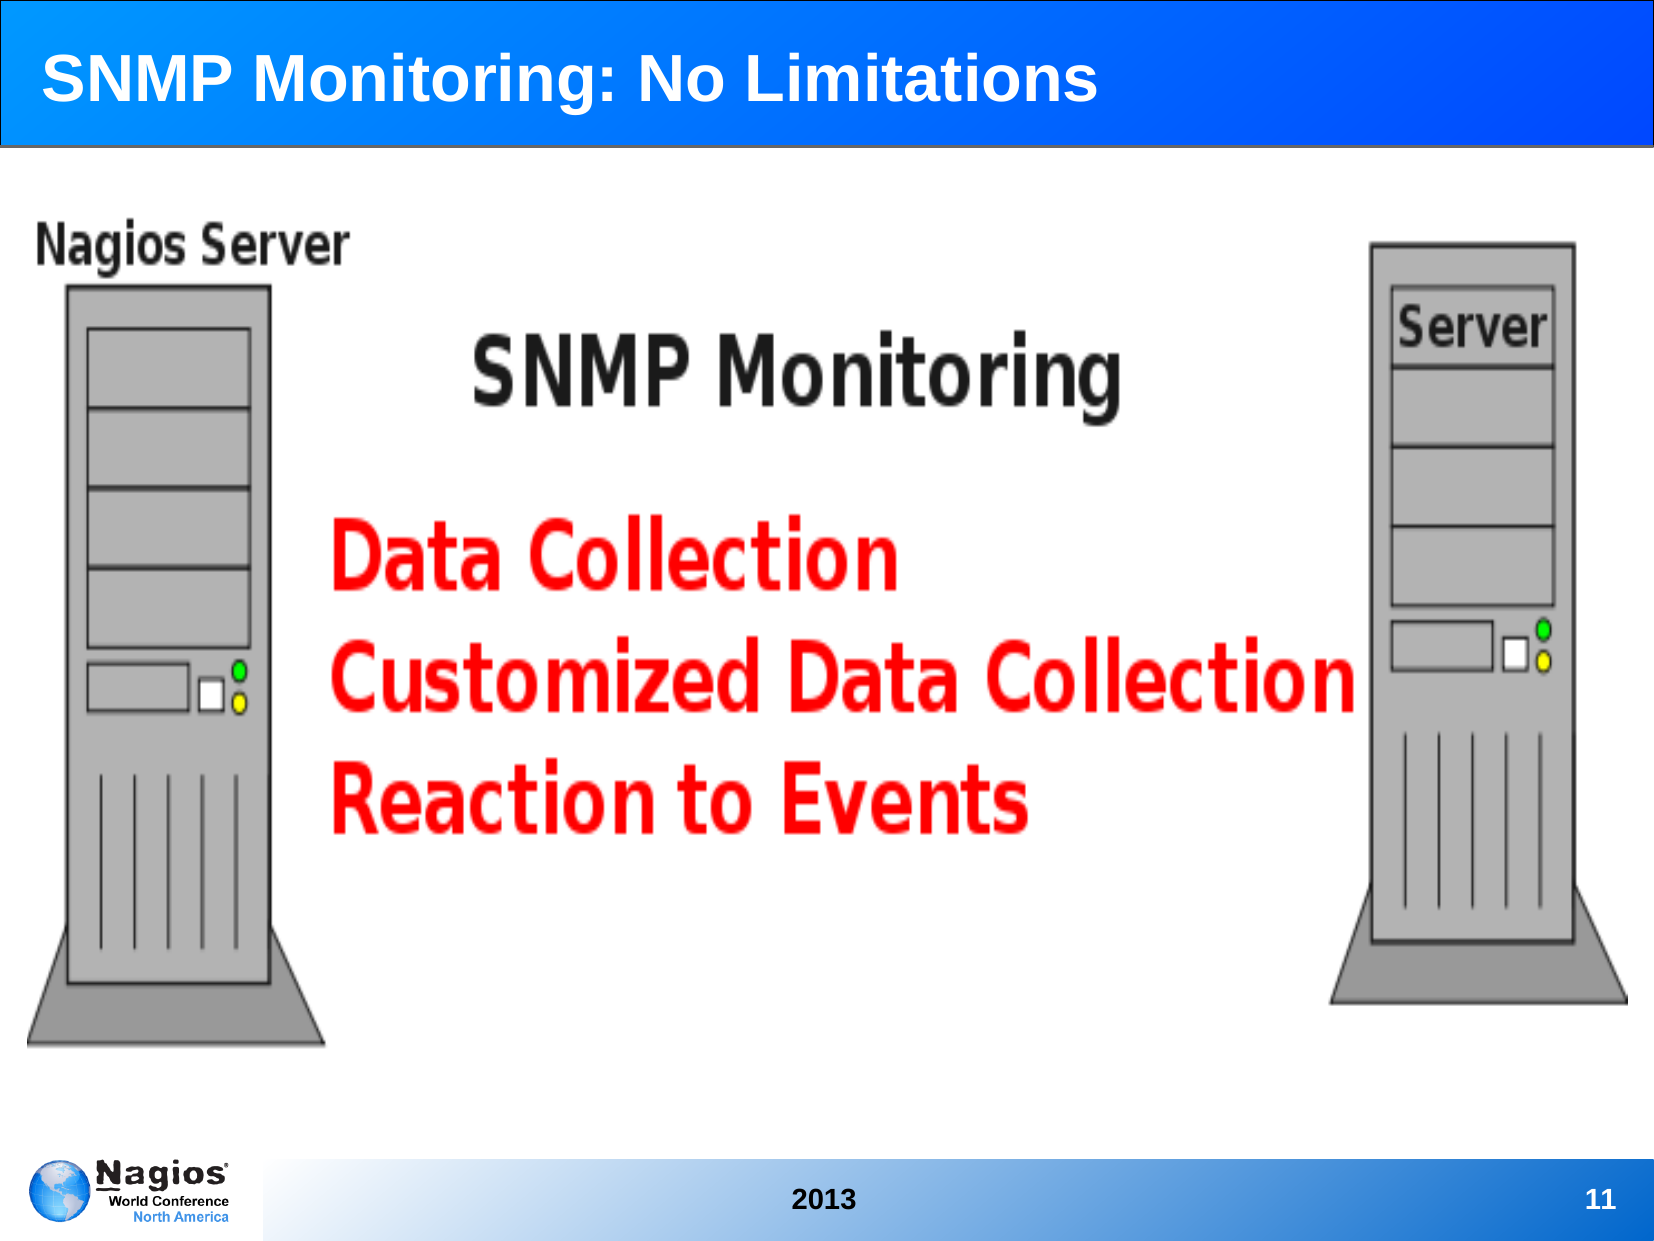

# SNMP Monitoring: No Limitations
2011
11